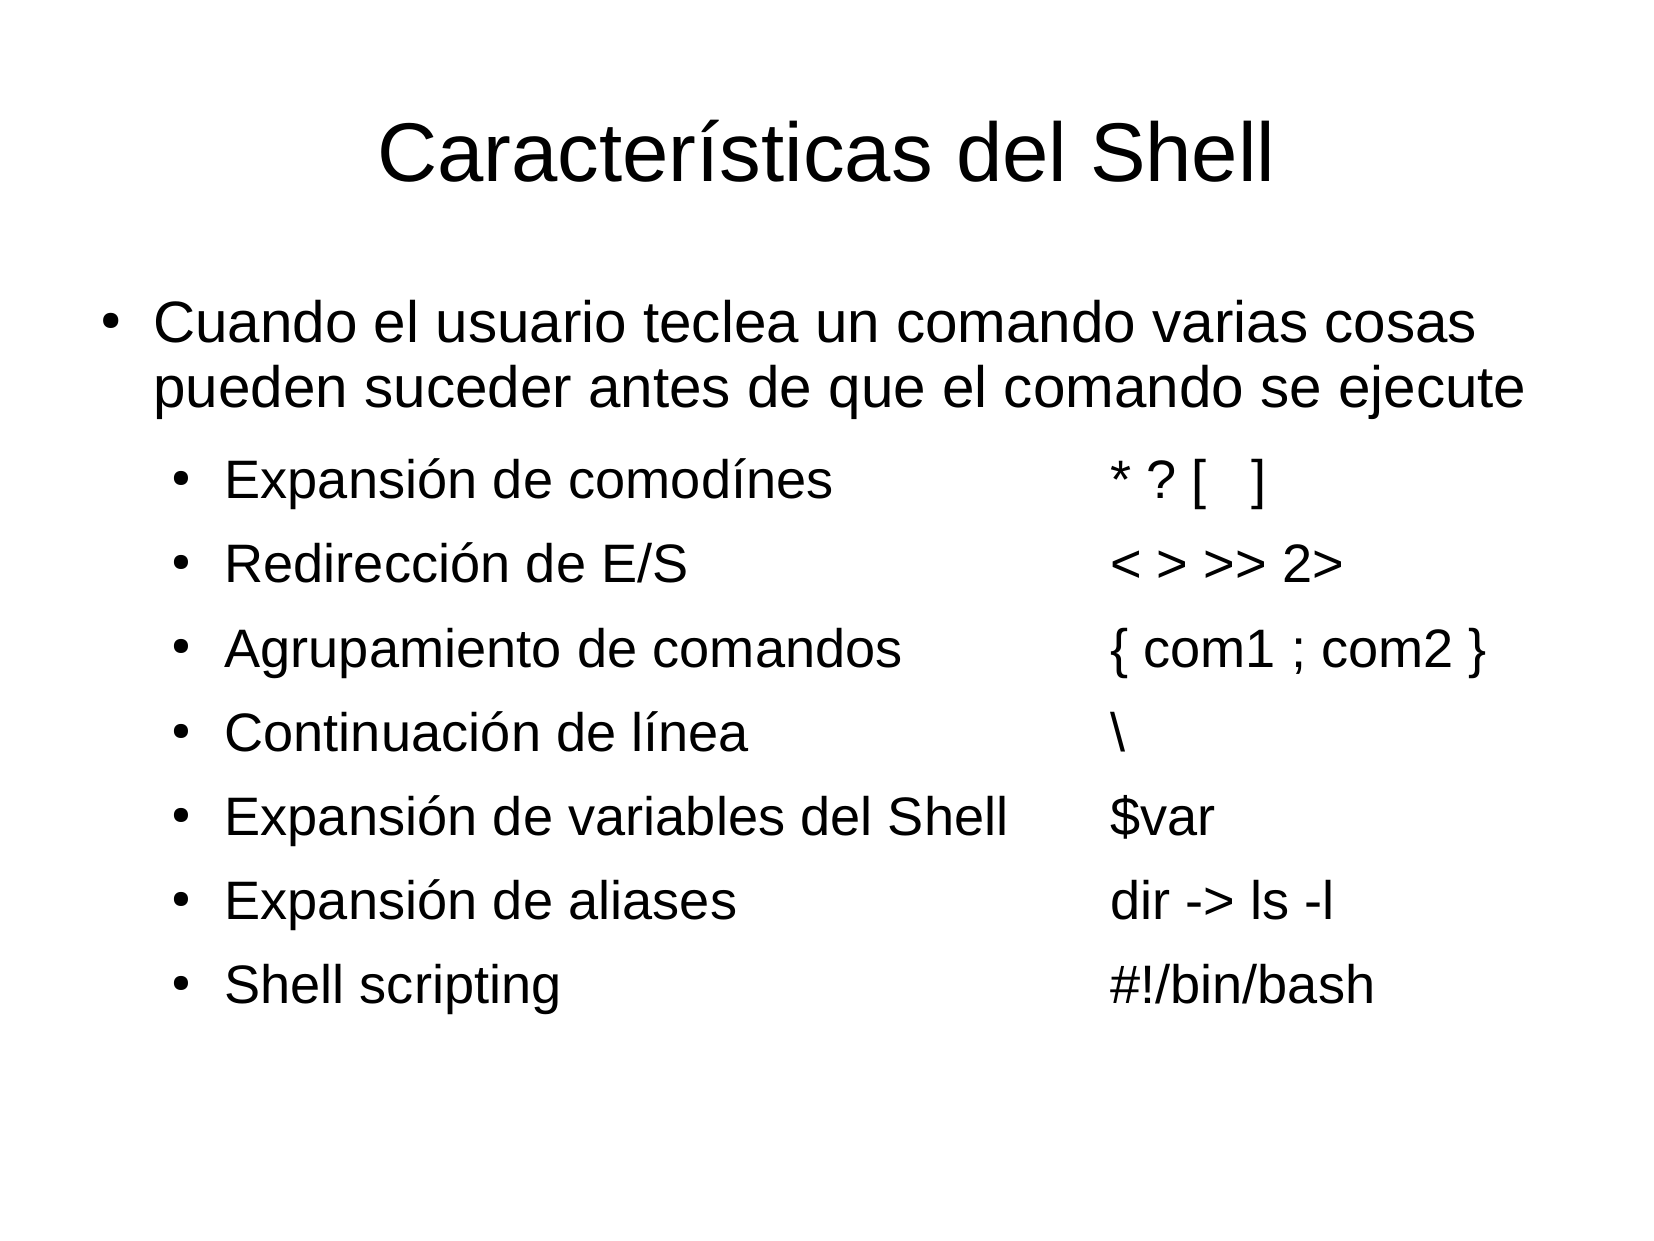

# Características del Shell
Cuando el usuario teclea un comando varias cosas pueden suceder antes de que el comando se ejecute
Expansión de comodínes				* ? [ ]
Redirección de E/S						< > >> 2>
Agrupamiento de comandos			{ com1 ; com2 }
Continuación de línea					\
Expansión de variables del Shell		$var
Expansión de aliases						dir -> ls -l
Shell scripting								#!/bin/bash